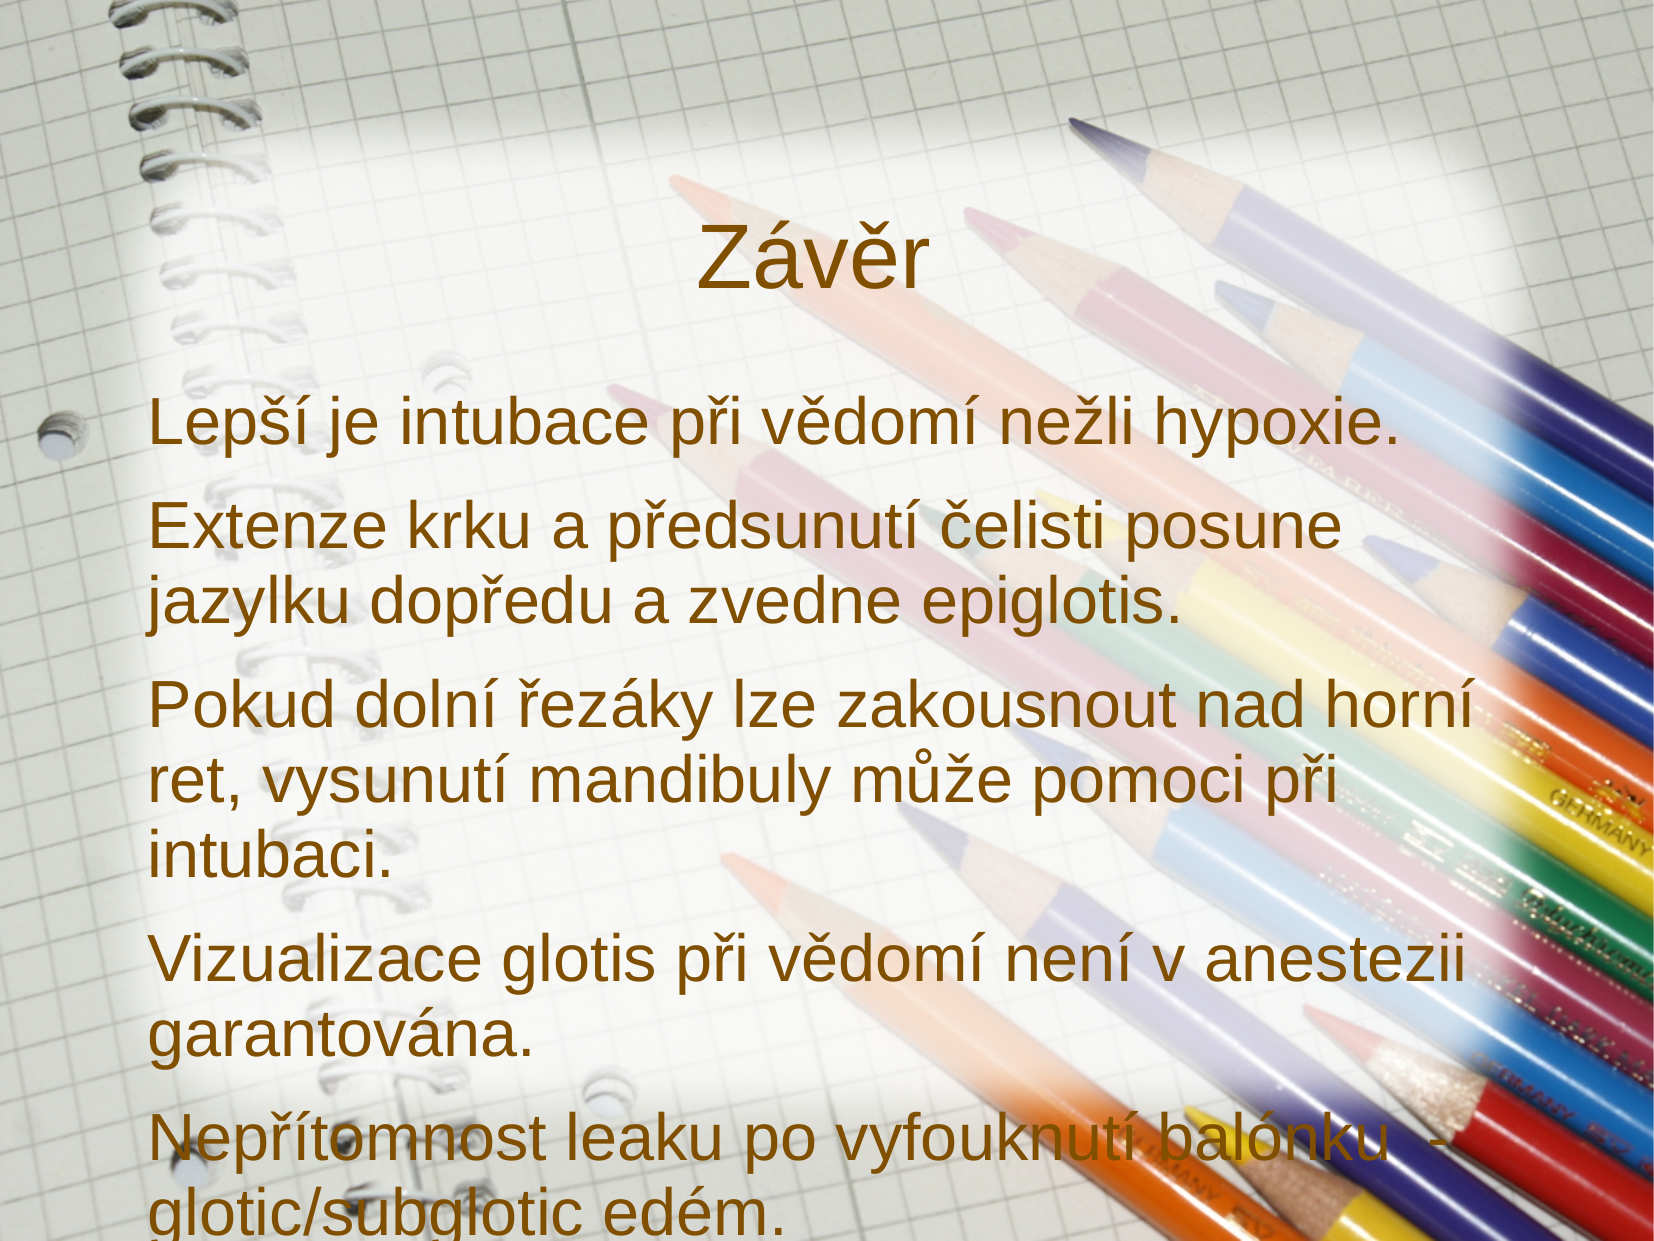

# Závěr
Lepší je intubace při vědomí nežli hypoxie.
Extenze krku a předsunutí čelisti posune jazylku dopředu a zvedne epiglotis.
Pokud dolní řezáky lze zakousnout nad horní ret, vysunutí mandibuly může pomoci při intubaci.
Vizualizace glotis při vědomí není v anestezii garantována.
Nepřítomnost leaku po vyfouknutí balónku - glotic/subglotic edém.